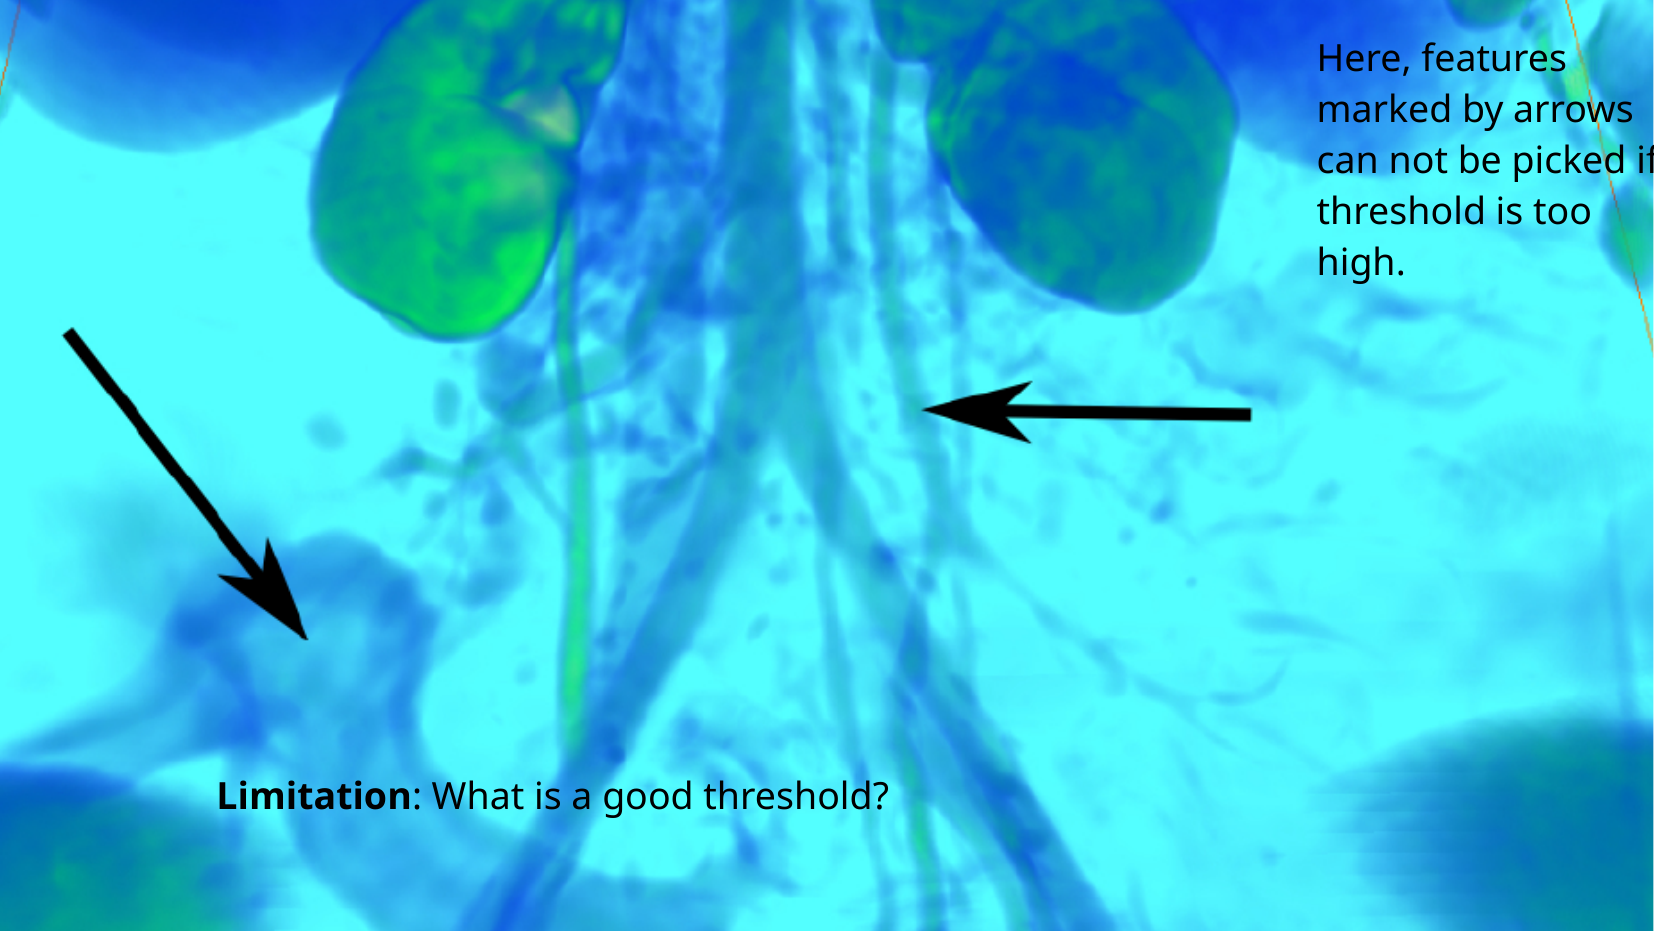

Here, features marked by arrows can not be picked if threshold is too high.
#
Limitation: What is a good threshold?
18
Alexander Wiebel - Vortrag Fachhochschule Flensburg
2011-06-27